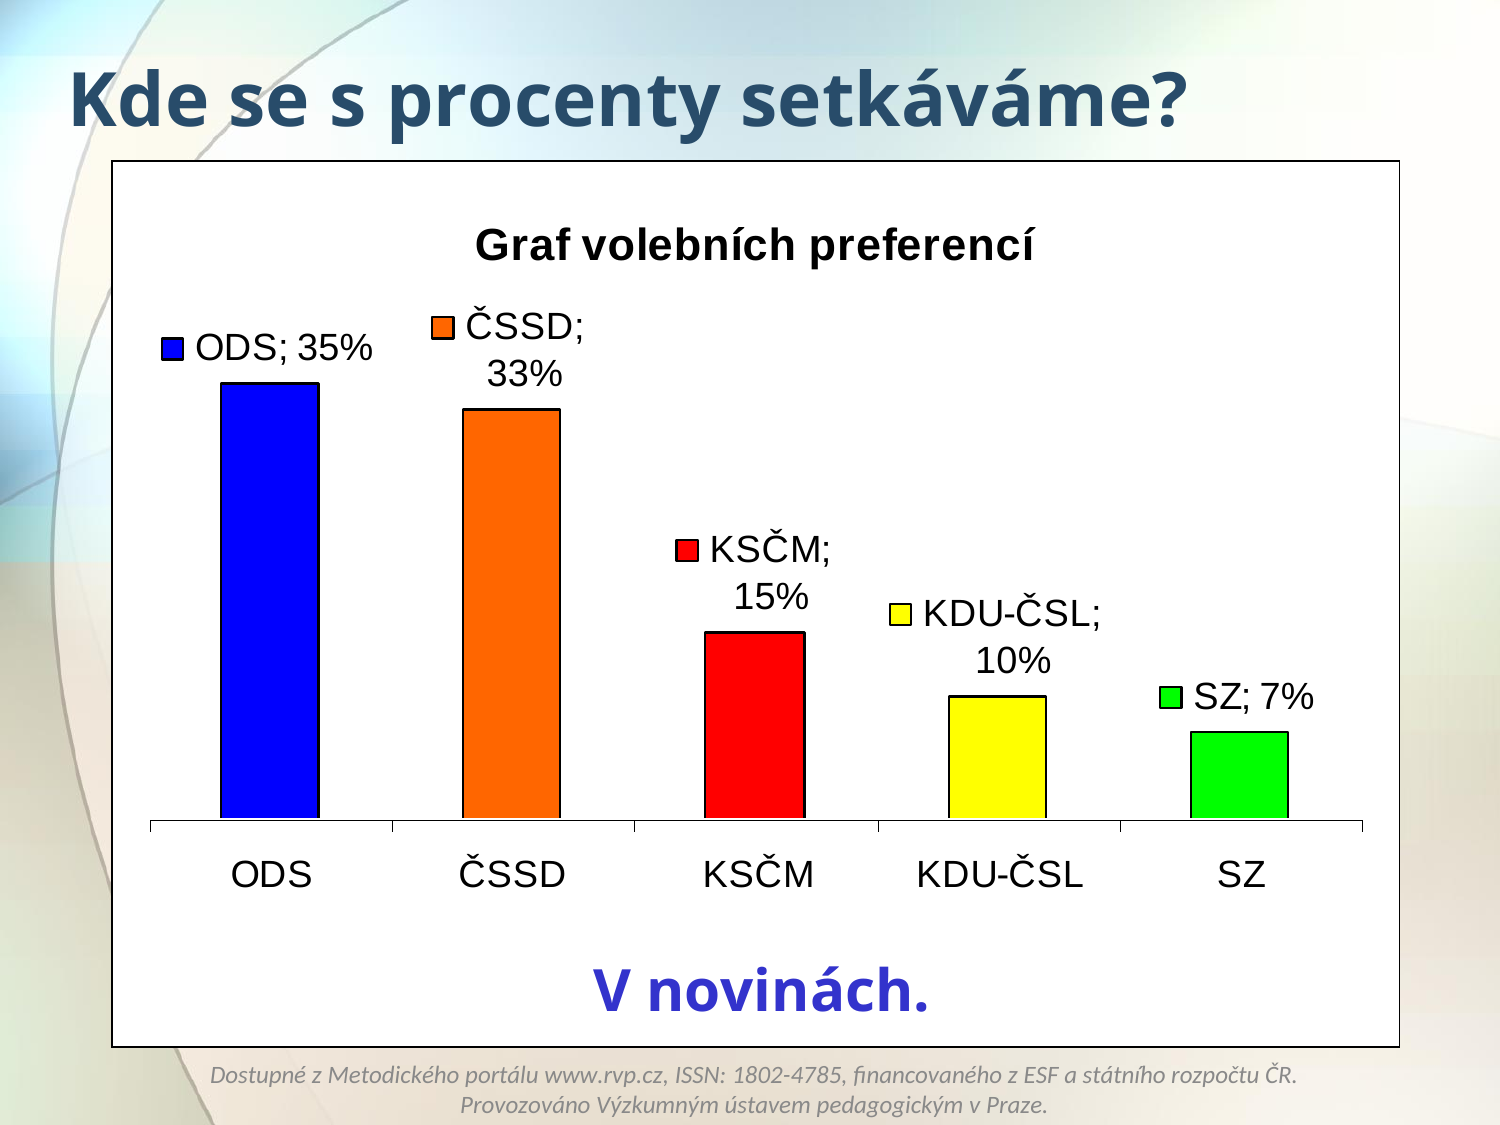

Kde se s procenty setkáváme?
V novinách.